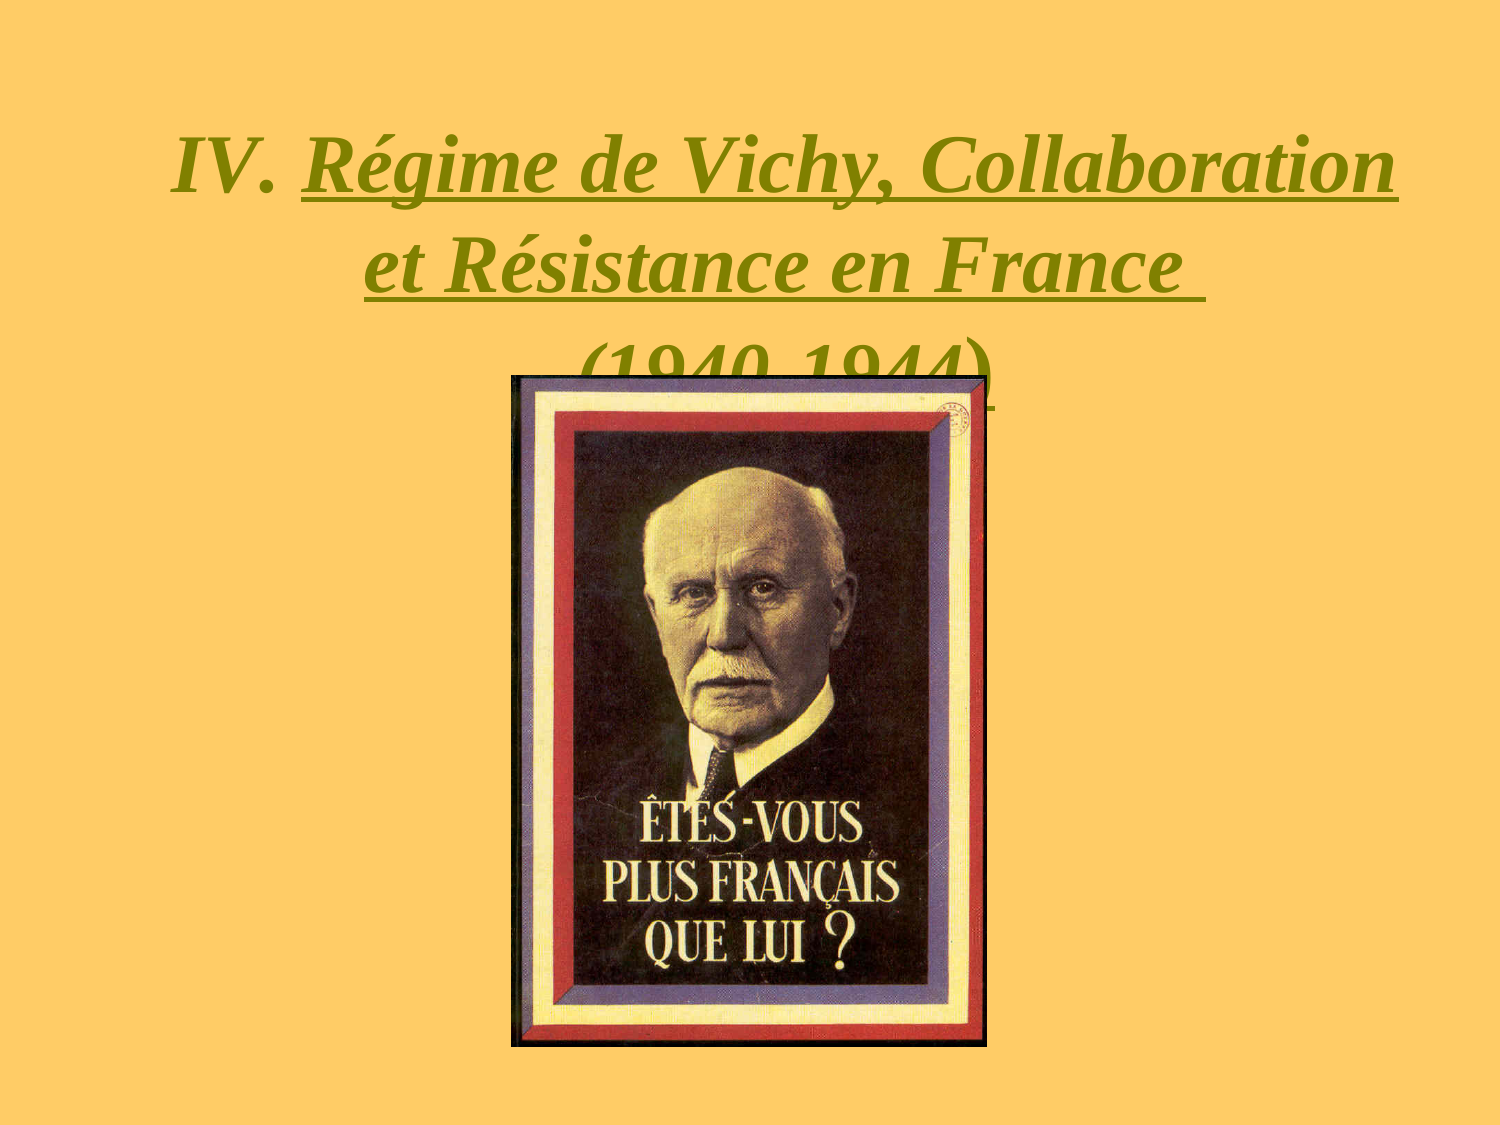

# IV. Régime de Vichy, Collaboration et Résistance en France (1940-1944)